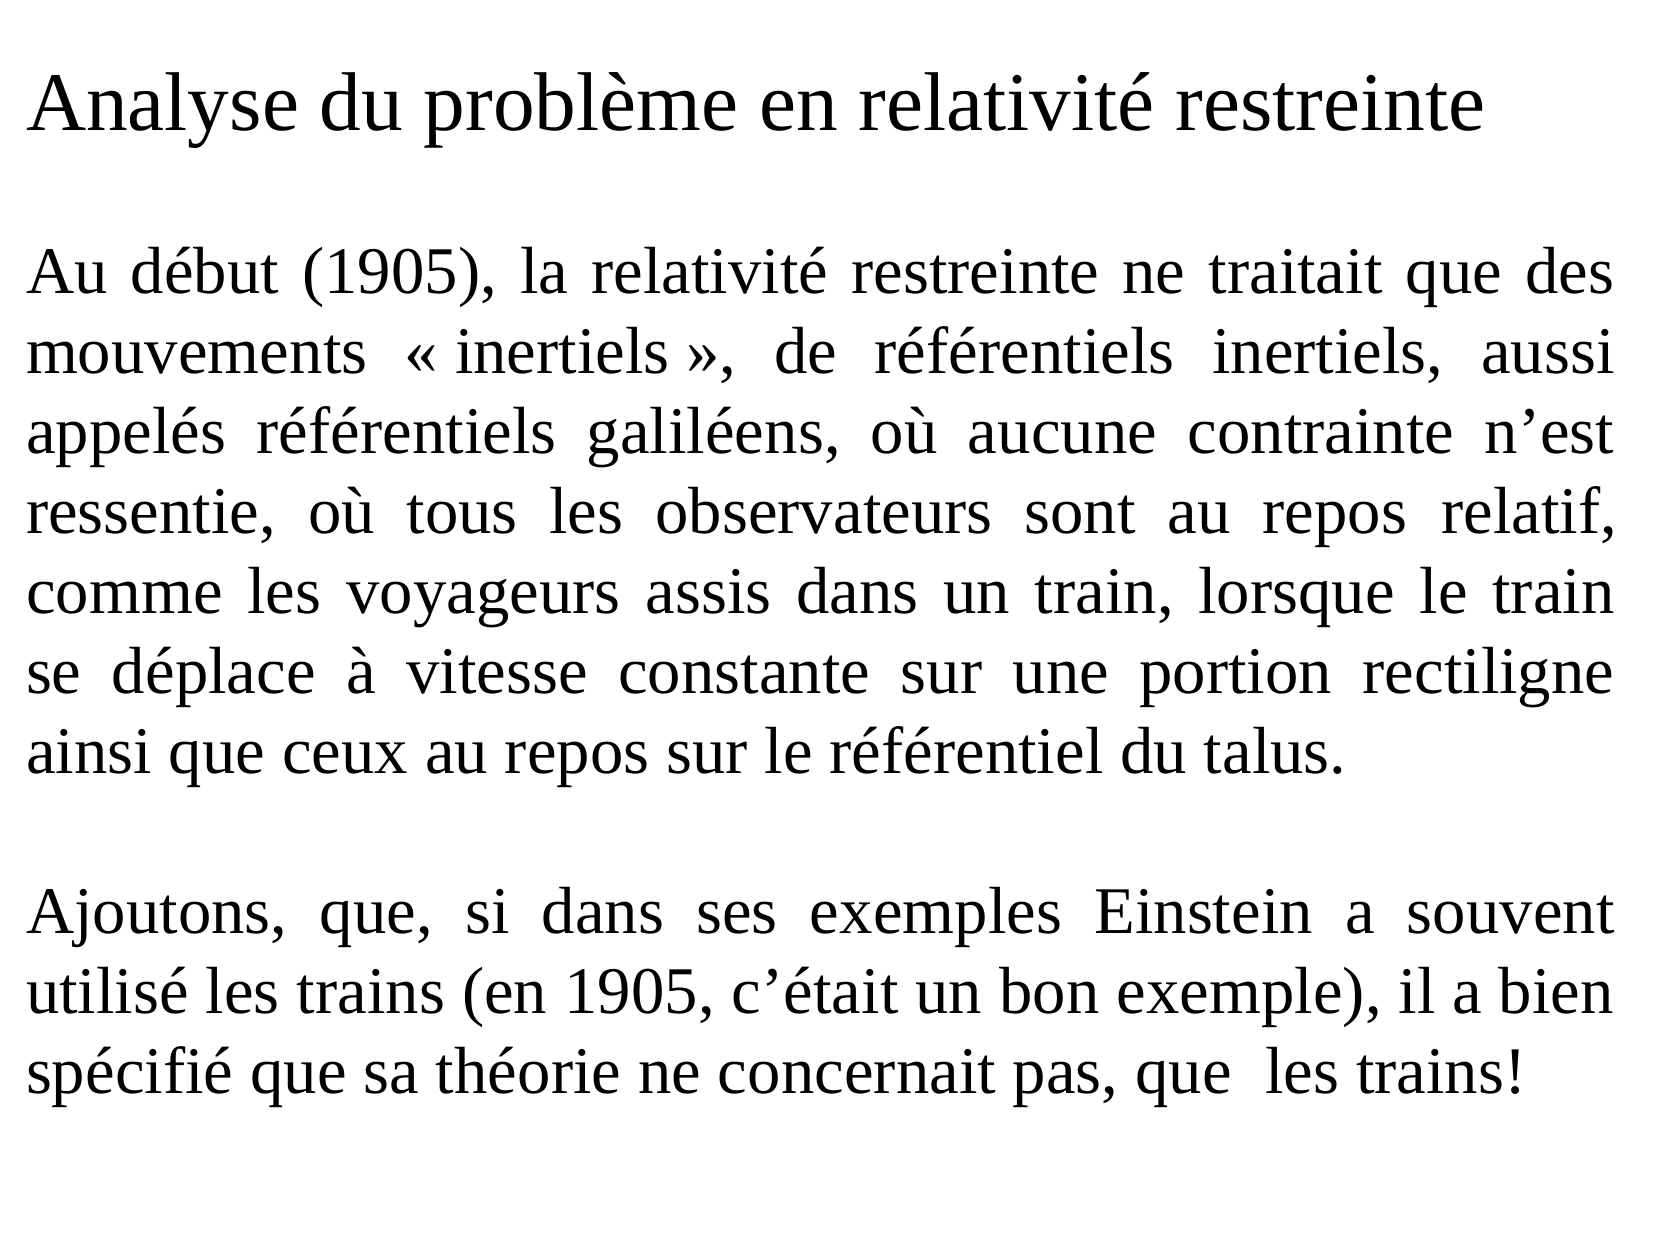

Analyse du problème en relativité restreinte
Au début (1905), la relativité restreinte ne traitait que des mouvements « inertiels », de référentiels inertiels, aussi appelés référentiels galiléens, où aucune contrainte n’est ressentie, où tous les observateurs sont au repos relatif, comme les voyageurs assis dans un train, lorsque le train se déplace à vitesse constante sur une portion rectiligne ainsi que ceux au repos sur le référentiel du talus.
Ajoutons, que, si dans ses exemples Einstein a souvent utilisé les trains (en 1905, c’était un bon exemple), il a bien spécifié que sa théorie ne concernait pas, que les trains!